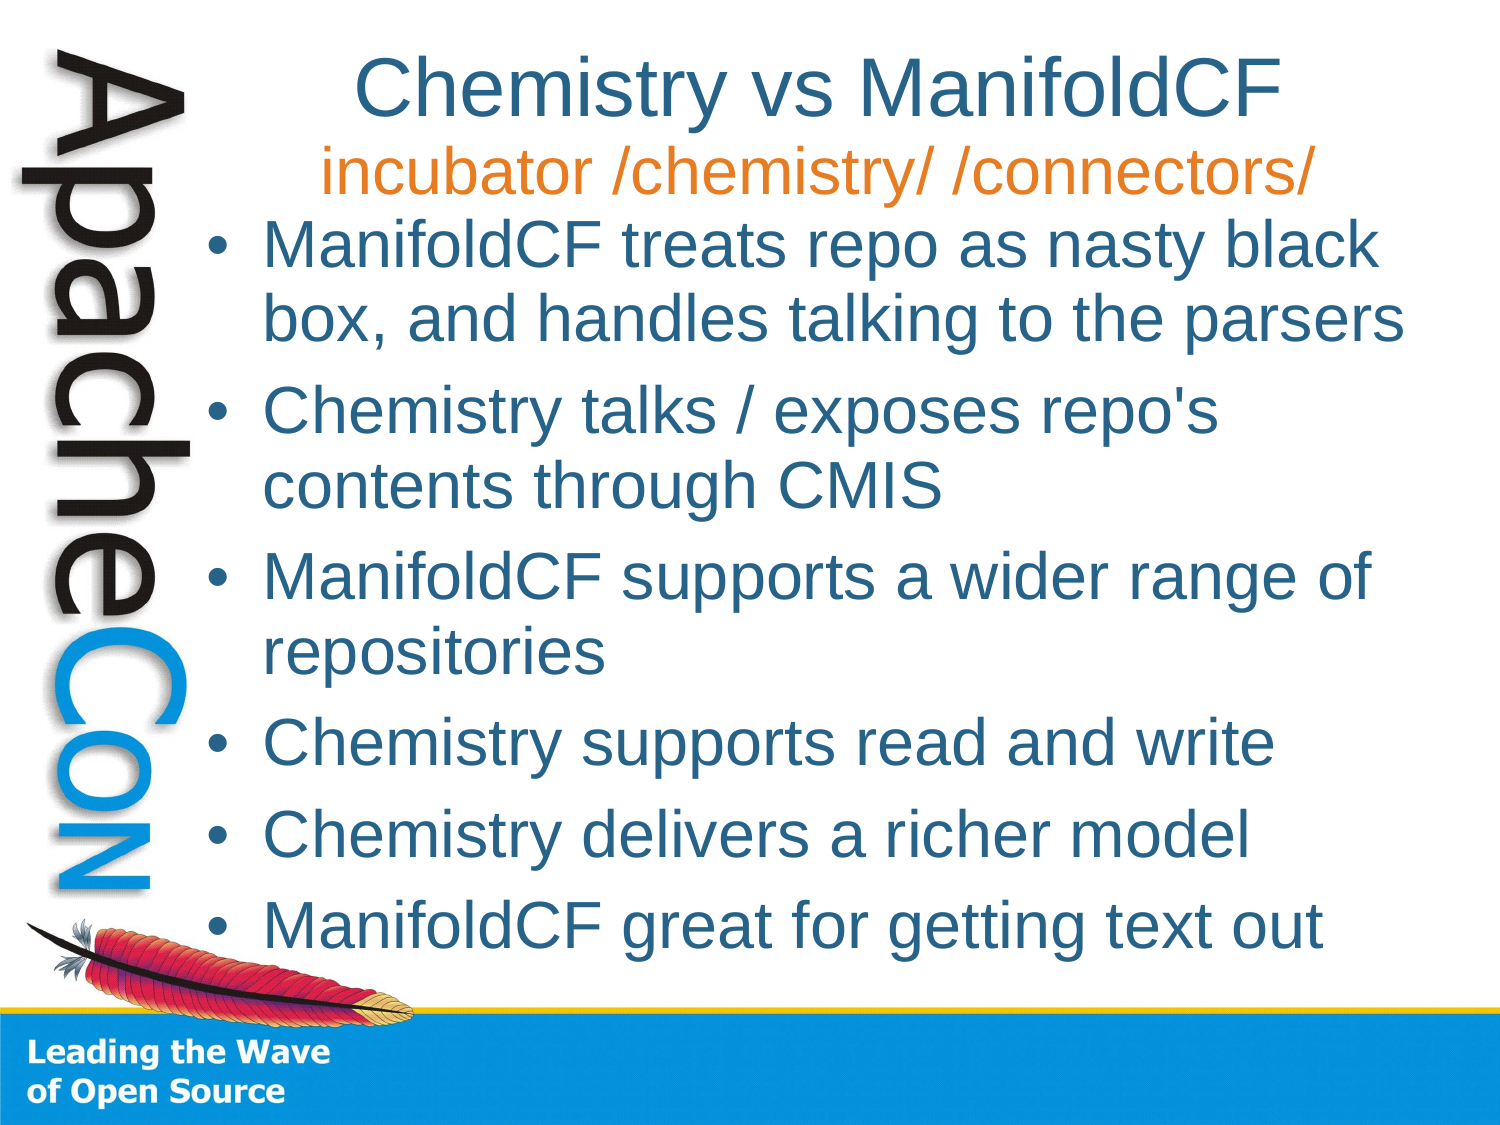

# Chemistry vs ManifoldCF incubator /chemistry/ /connectors/
ManifoldCF treats repo as nasty black box, and handles talking to the parsers
Chemistry talks / exposes repo's contents through CMIS
ManifoldCF supports a wider range of repositories
Chemistry supports read and write
Chemistry delivers a richer model
ManifoldCF great for getting text out